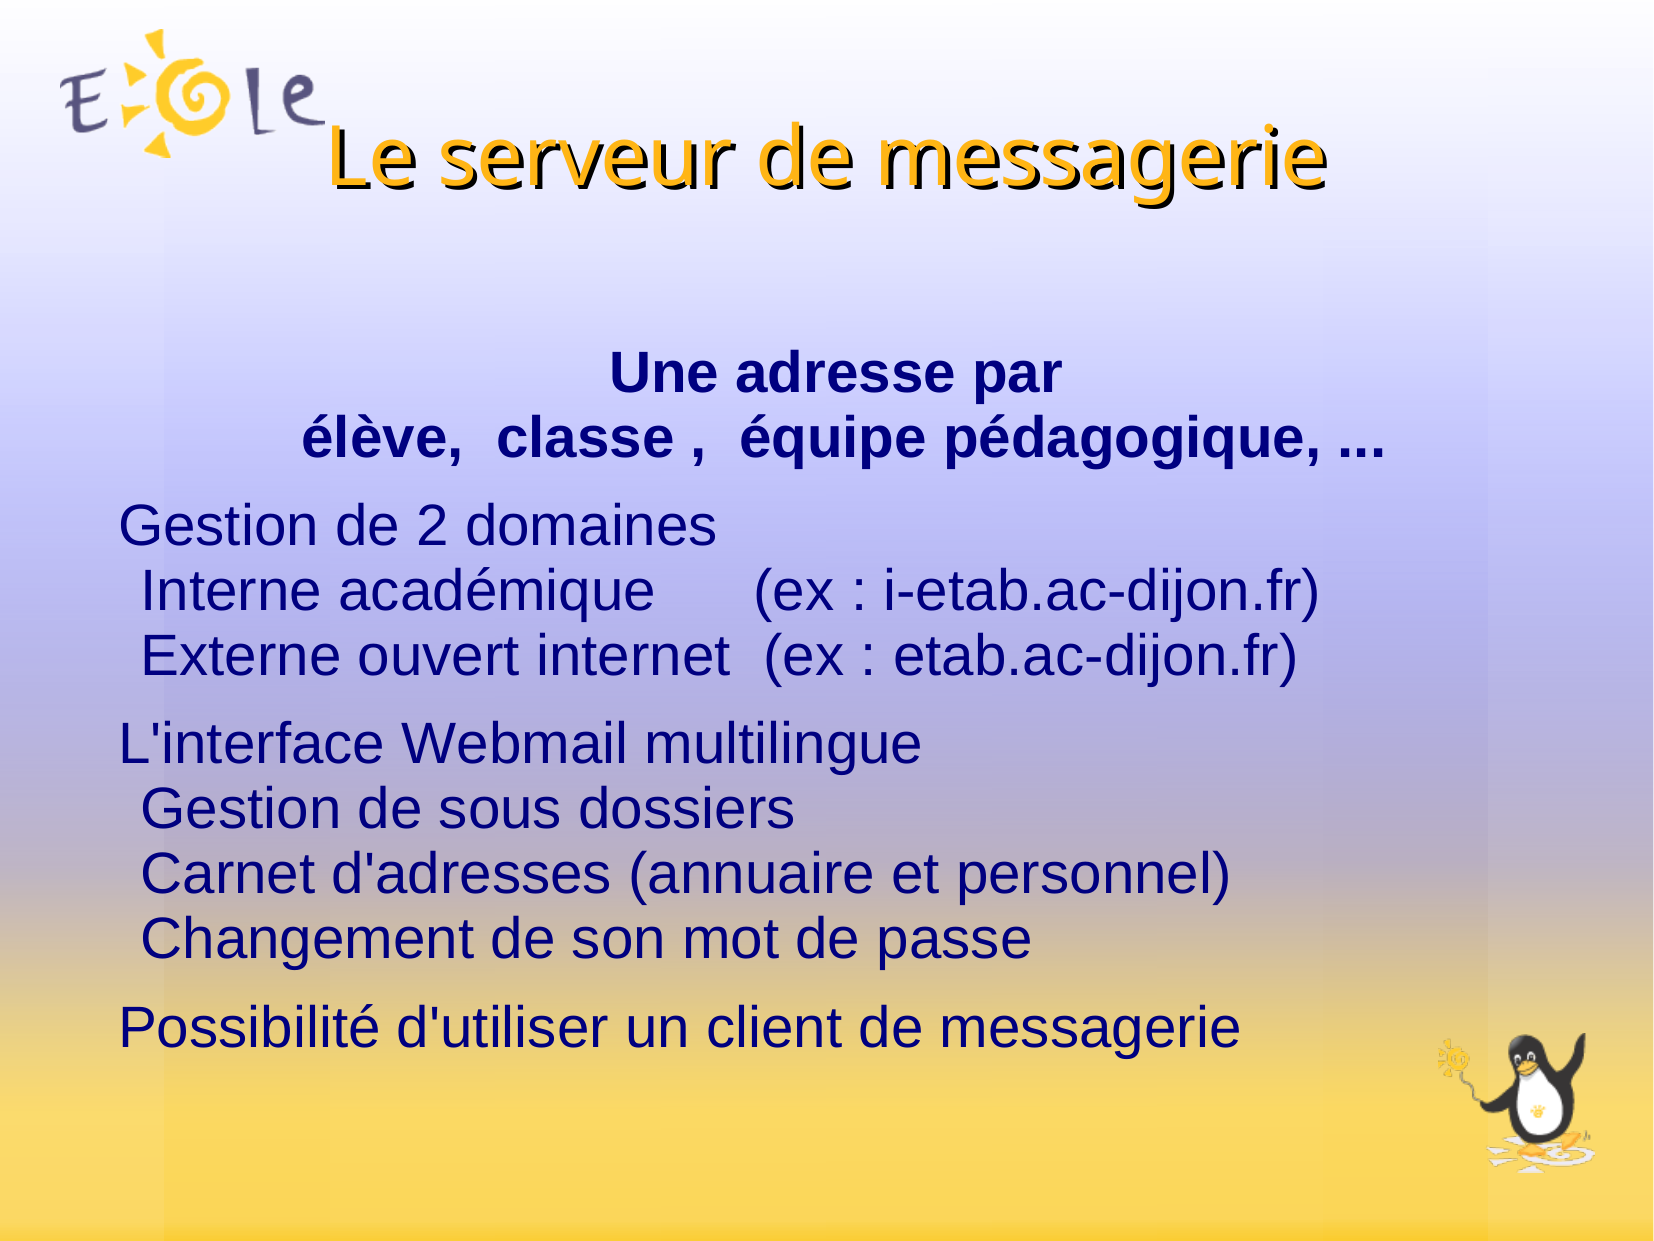

# Le serveur de messagerie
Une adresse par
élève, classe , équipe pédagogique, ...
Gestion de 2 domaines
Interne académique (ex : i-etab.ac-dijon.fr)
Externe ouvert internet (ex : etab.ac-dijon.fr)
L'interface Webmail multilingue
Gestion de sous dossiers
Carnet d'adresses (annuaire et personnel)
Changement de son mot de passe
Possibilité d'utiliser un client de messagerie